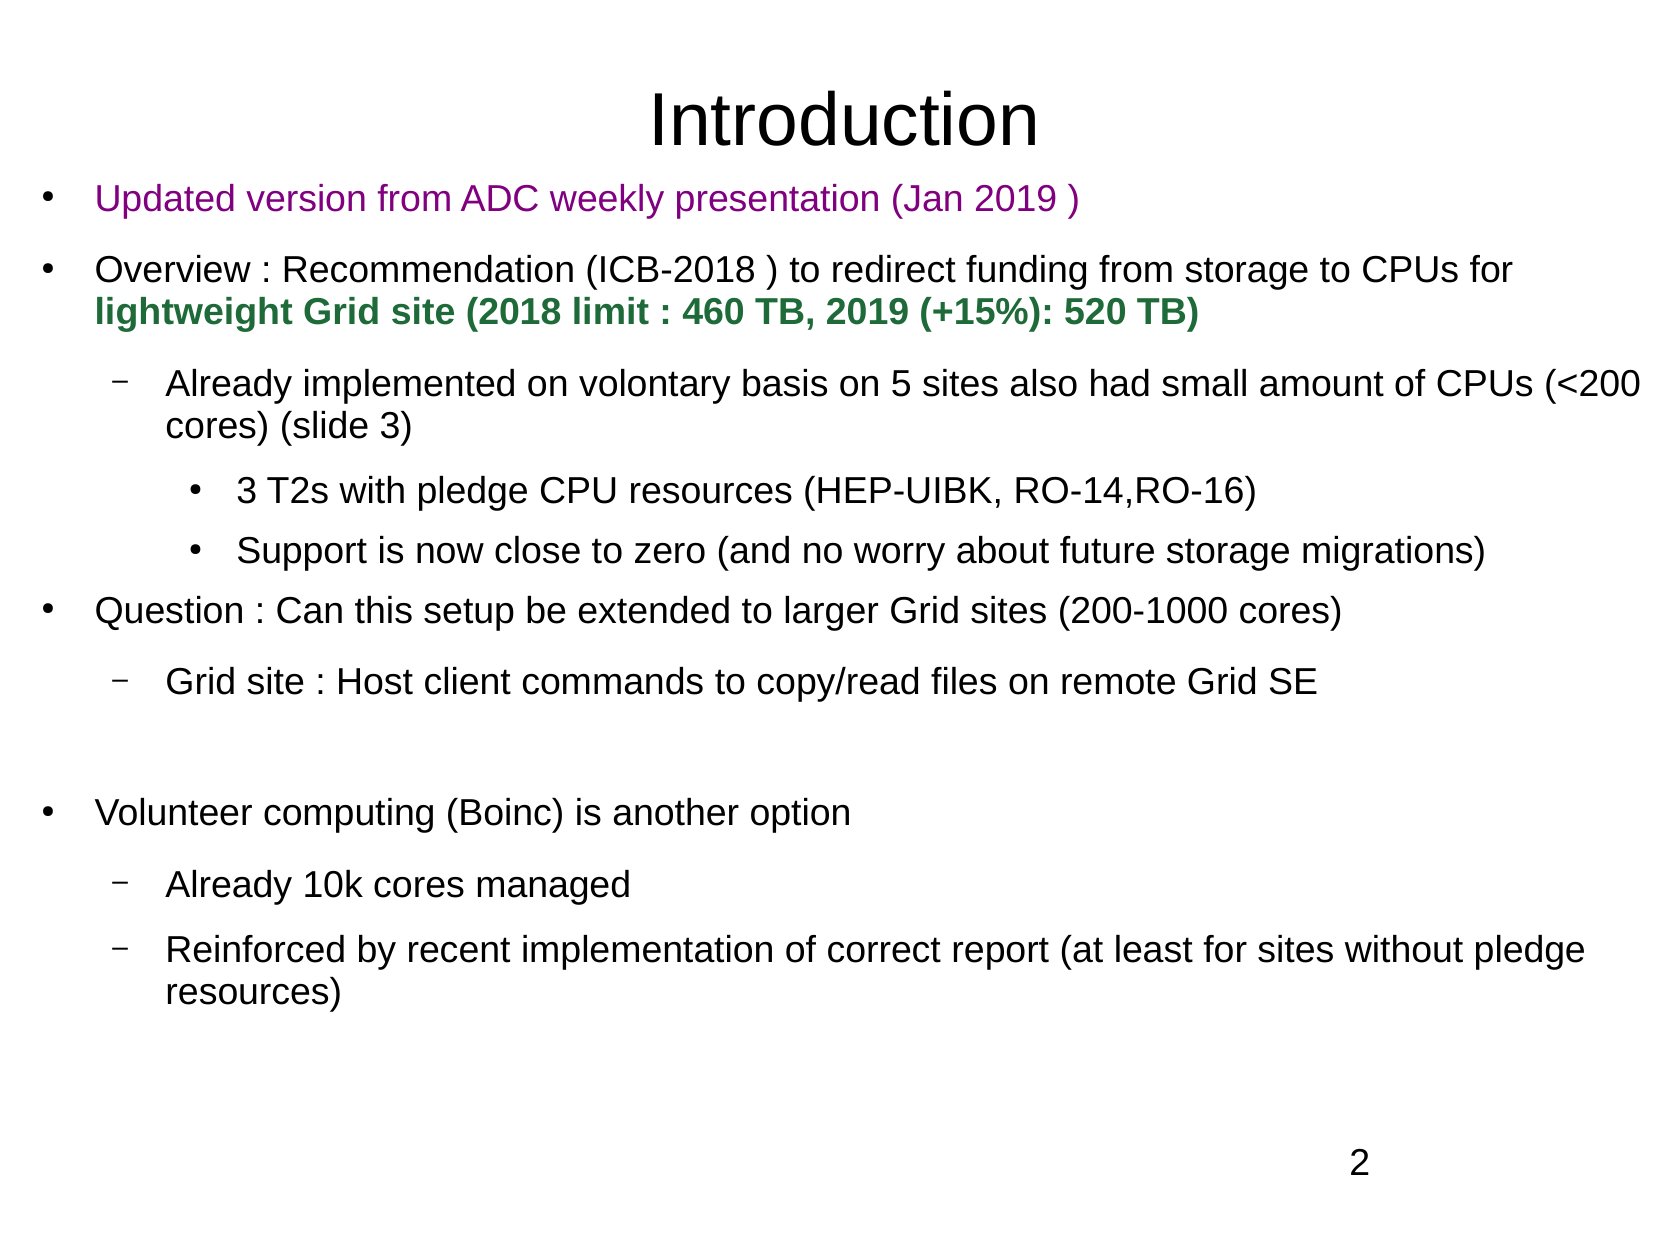

# Introduction
Updated version from ADC weekly presentation (Jan 2019 )
Overview : Recommendation (ICB-2018 ) to redirect funding from storage to CPUs for lightweight Grid site (2018 limit : 460 TB, 2019 (+15%): 520 TB)
Already implemented on volontary basis on 5 sites also had small amount of CPUs (<200 cores) (slide 3)
3 T2s with pledge CPU resources (HEP-UIBK, RO-14,RO-16)
Support is now close to zero (and no worry about future storage migrations)
Question : Can this setup be extended to larger Grid sites (200-1000 cores)
Grid site : Host client commands to copy/read files on remote Grid SE
Volunteer computing (Boinc) is another option
Already 10k cores managed
Reinforced by recent implementation of correct report (at least for sites without pledge resources)